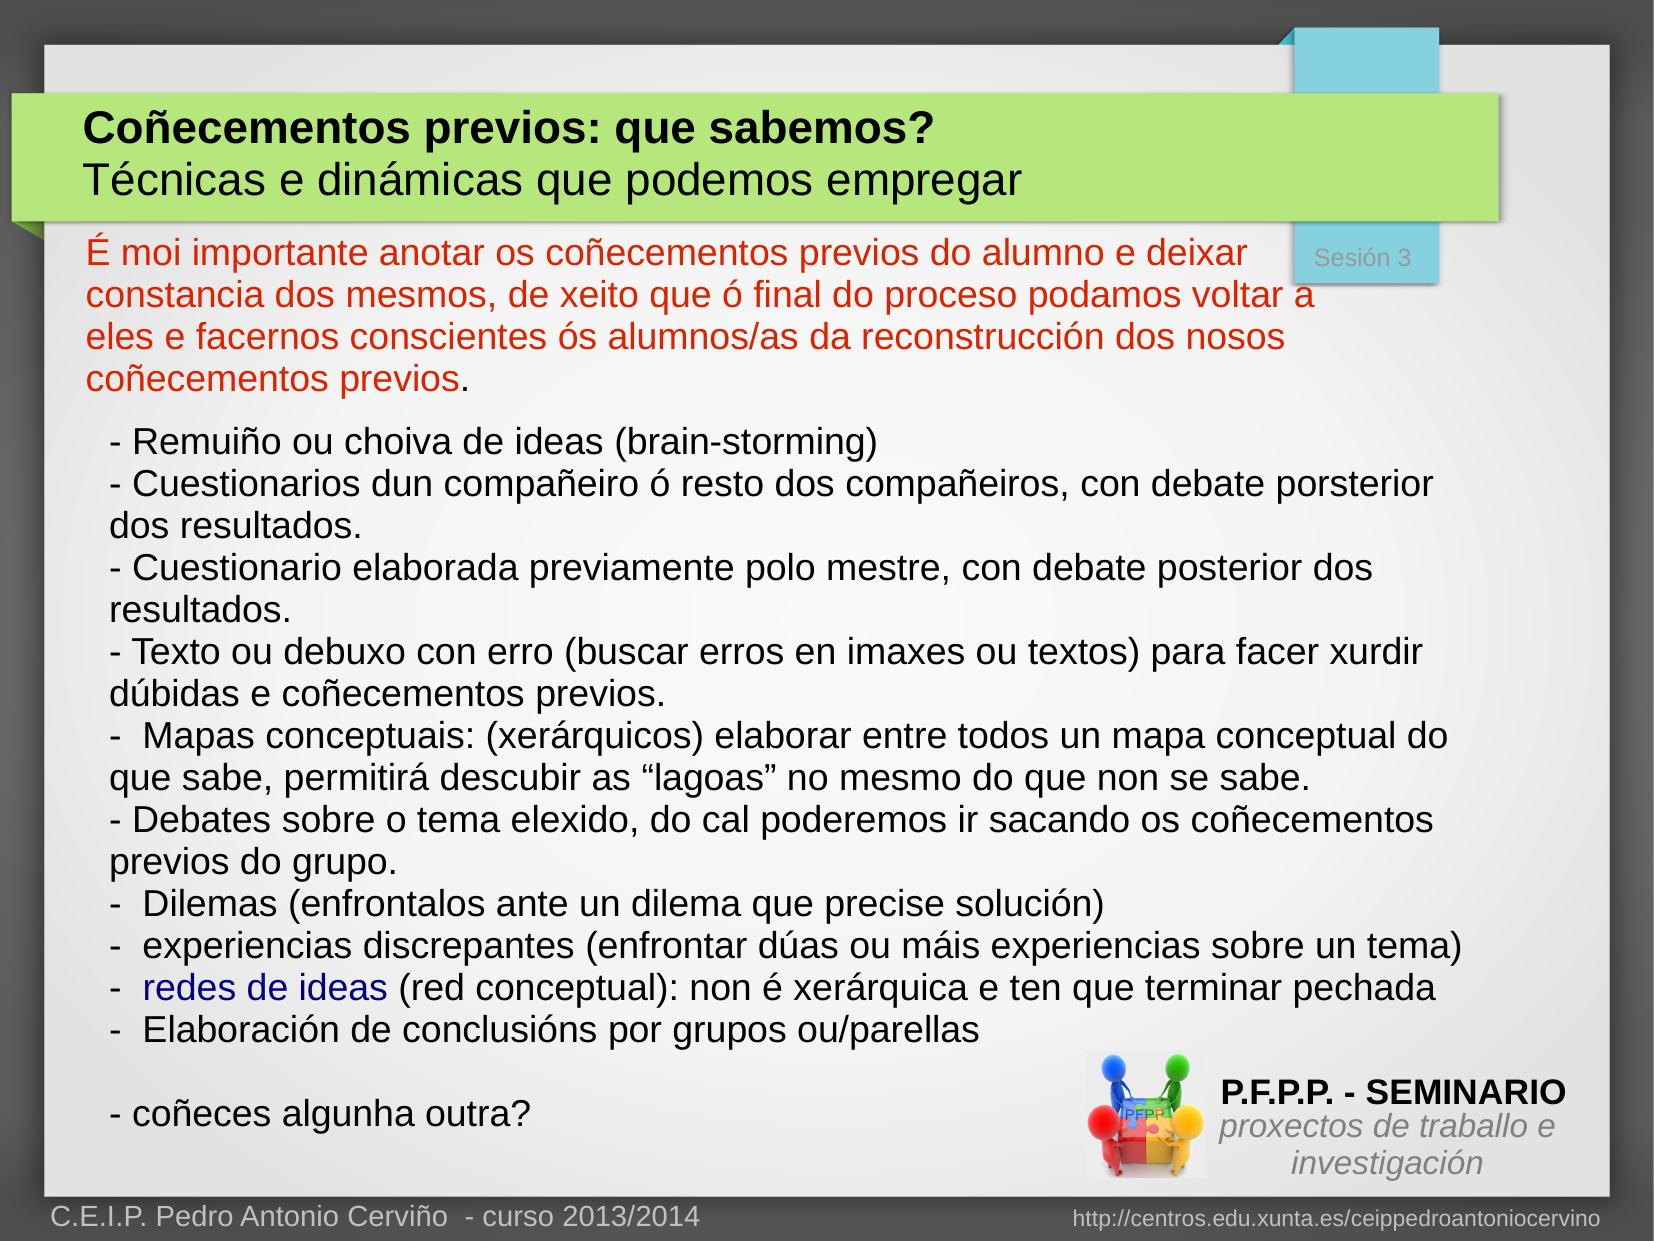

# Coñecementos previos: que sabemos? Técnicas e dinámicas que podemos empregar
É moi importante anotar os coñecementos previos do alumno e deixar constancia dos mesmos, de xeito que ó final do proceso podamos voltar a eles e facernos conscientes ós alumnos/as da reconstrucción dos nosos coñecementos previos.
Sesión 3
- Remuiño ou choiva de ideas (brain-storming)
- Cuestionarios dun compañeiro ó resto dos compañeiros, con debate porsterior dos resultados.
- Cuestionario elaborada previamente polo mestre, con debate posterior dos resultados.
- Texto ou debuxo con erro (buscar erros en imaxes ou textos) para facer xurdir dúbidas e coñecementos previos.
- Mapas conceptuais: (xerárquicos) elaborar entre todos un mapa conceptual do que sabe, permitirá descubir as “lagoas” no mesmo do que non se sabe.
- Debates sobre o tema elexido, do cal poderemos ir sacando os coñecementos previos do grupo.
- Dilemas (enfrontalos ante un dilema que precise solución)
- experiencias discrepantes (enfrontar dúas ou máis experiencias sobre un tema)
- redes de ideas (red conceptual): non é xerárquica e ten que terminar pechada
- Elaboración de conclusións por grupos ou/parellas
- coñeces algunha outra?
P.F.P.P. - SEMINARIO
proxectos de traballo e investigación
C.E.I.P. Pedro Antonio Cerviño - curso 2013/2014 http://centros.edu.xunta.es/ceippedroantoniocervino